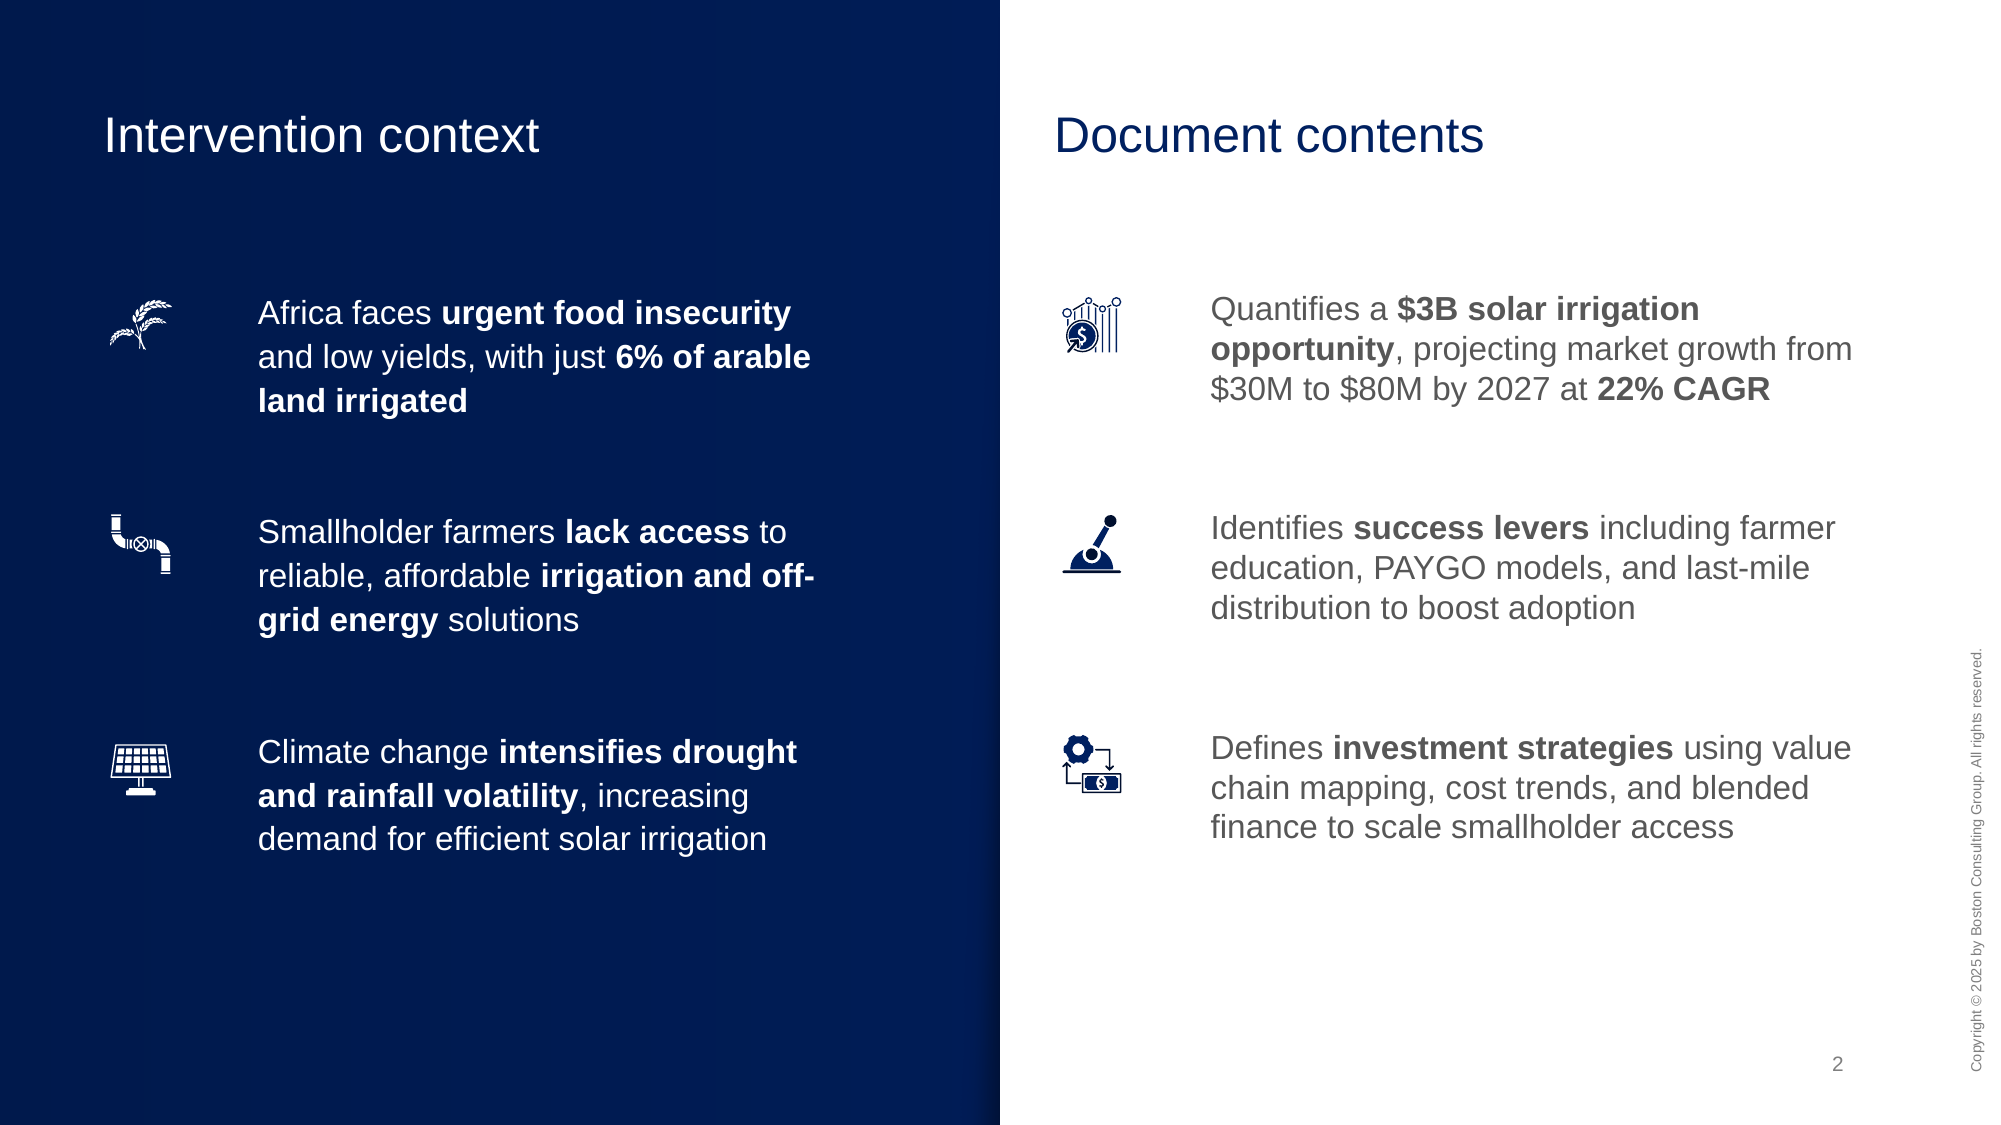

Intervention context
Document contents
Africa faces urgent food insecurity and low yields, with just 6% of arable land irrigated
Quantifies a $3B solar irrigation opportunity, projecting market growth from $30M to $80M by 2027 at 22% CAGR
Smallholder farmers lack access to reliable, affordable irrigation and off-grid energy solutions
Identifies success levers including farmer education, PAYGO models, and last-mile distribution to boost adoption
Climate change intensifies drought and rainfall volatility, increasing demand for efficient solar irrigation
Defines investment strategies using value chain mapping, cost trends, and blended finance to scale smallholder access